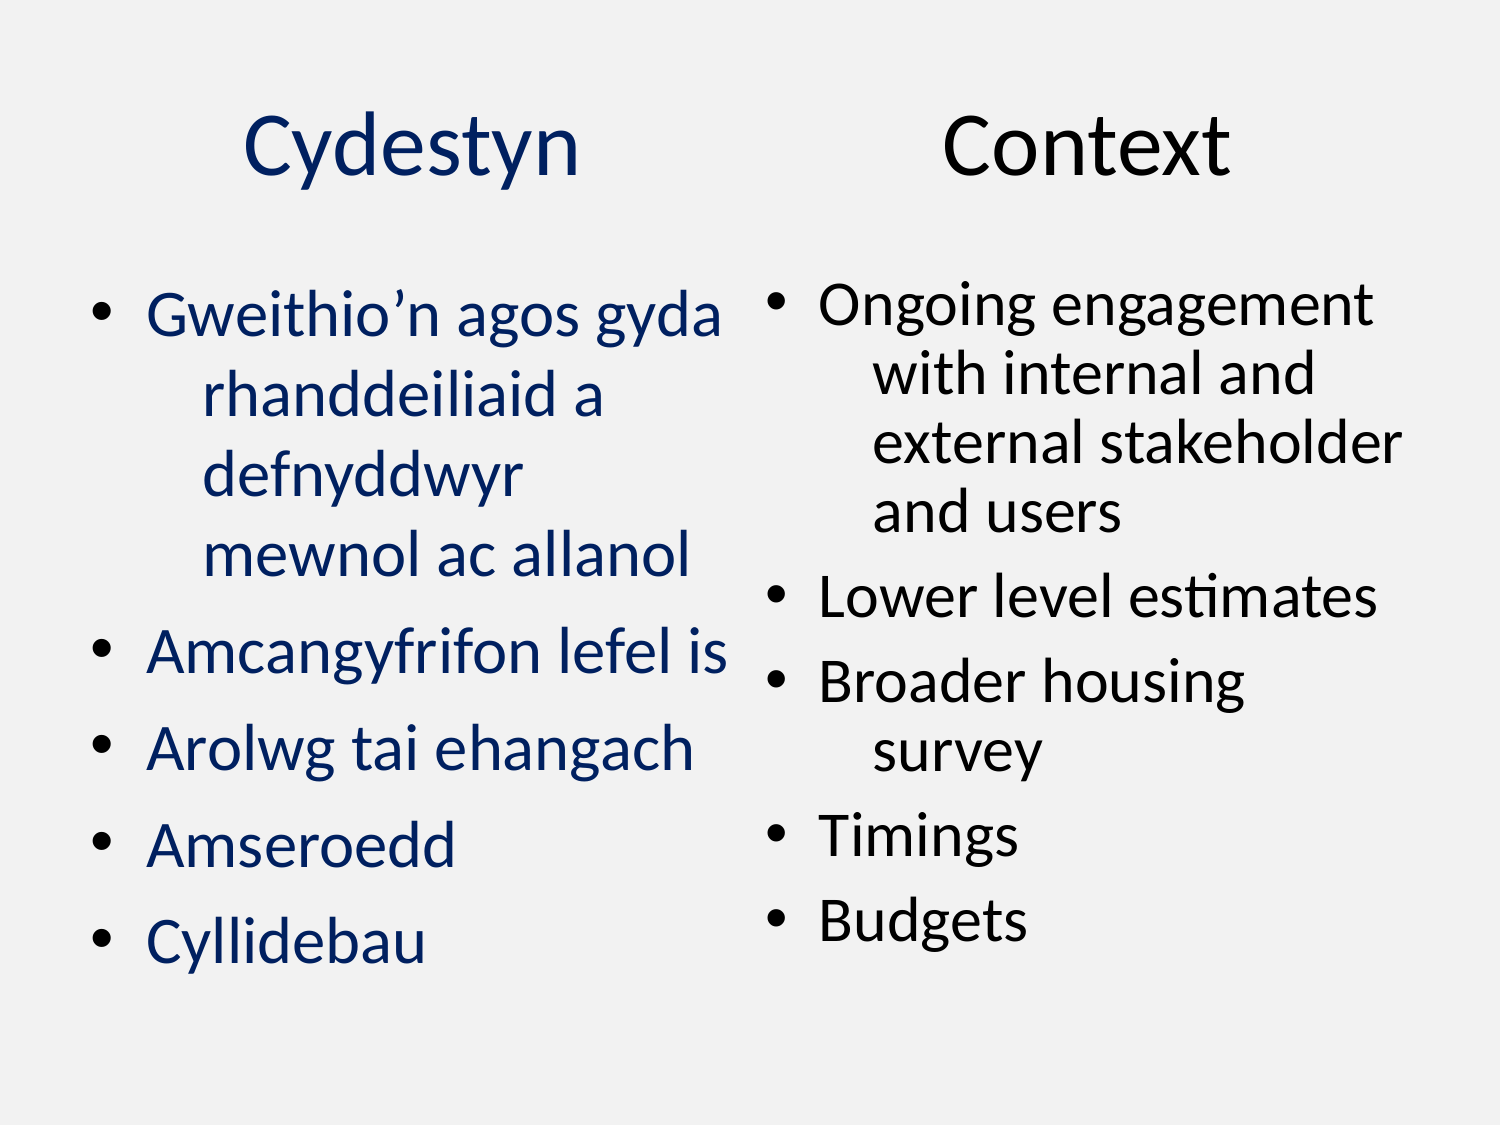

Cydestyn
Context
Gweithio’n agos gyda rhanddeiliaid a defnyddwyr mewnol ac allanol
Amcangyfrifon lefel is
Arolwg tai ehangach
Amseroedd
Cyllidebau
# Ongoing engagement with internal and external stakeholder and users
Lower level estimates
Broader housing survey
Timings
Budgets